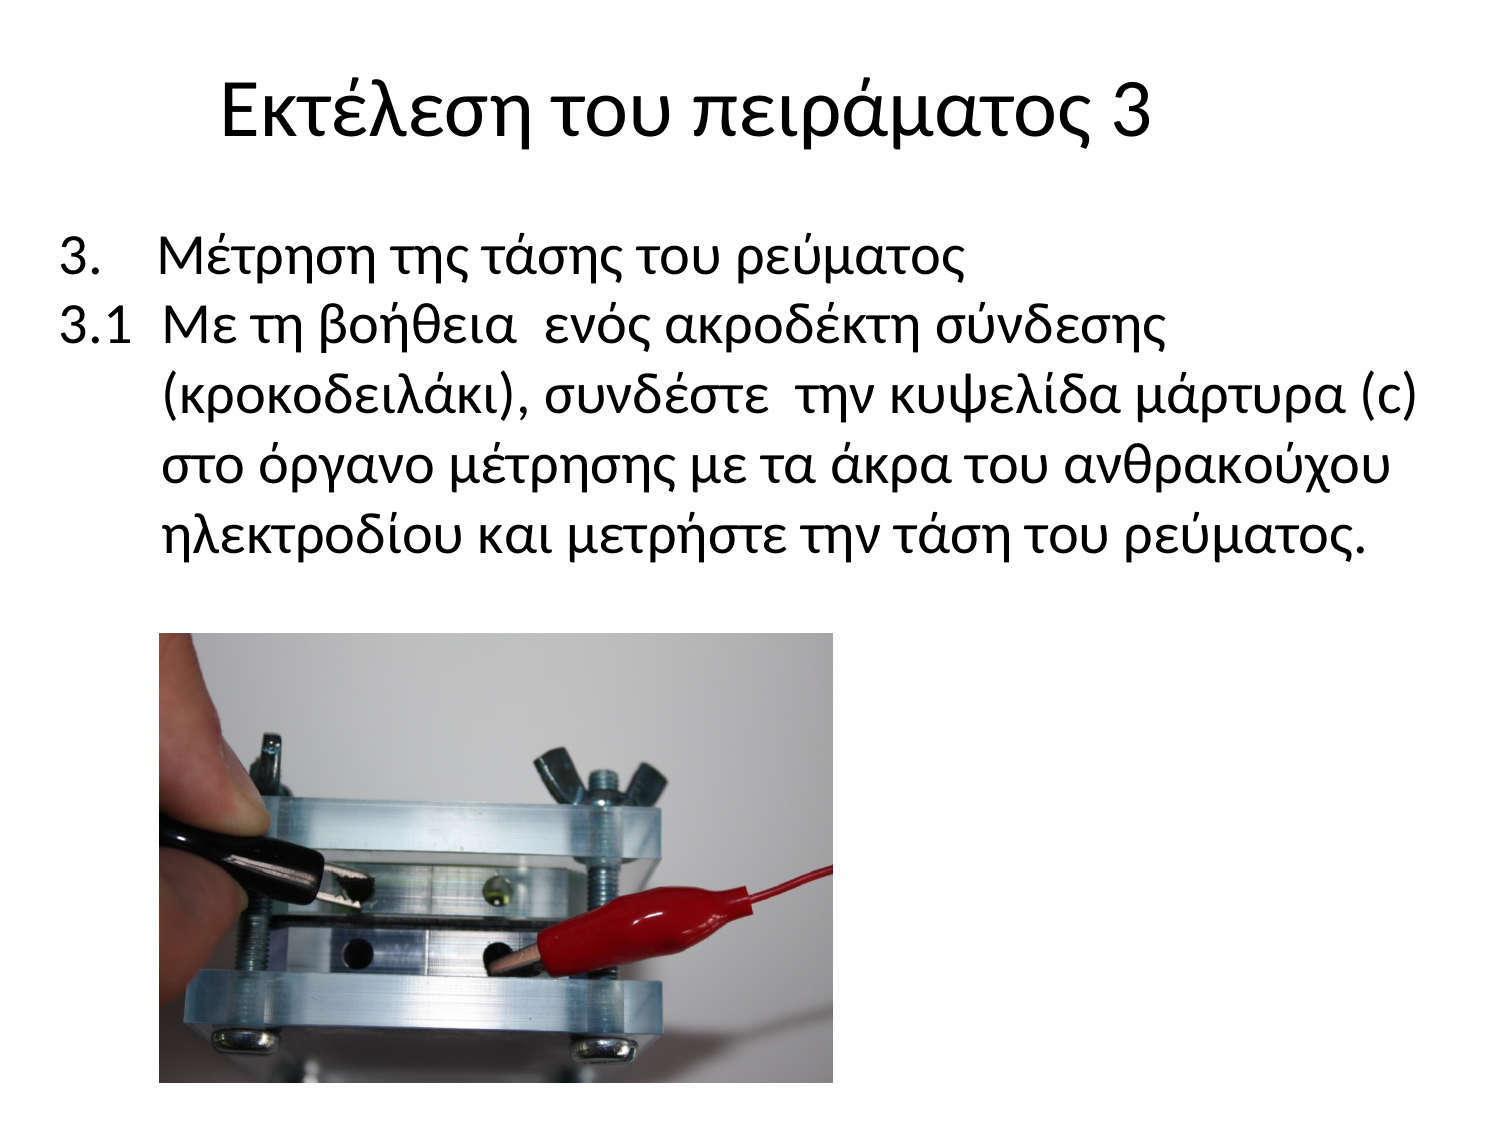

# Εκτέλεση του πειράματος 3
3. Μέτρηση της τάσης του ρεύματος
3.1	Με τη βοήθεια ενός ακροδέκτη σύνδεσης (κροκοδειλάκι), συνδέστε την κυψελίδα μάρτυρα (c) στο όργανο μέτρησης με τα άκρα του ανθρακούχου ηλεκτροδίου και μετρήστε την τάση του ρεύματος.